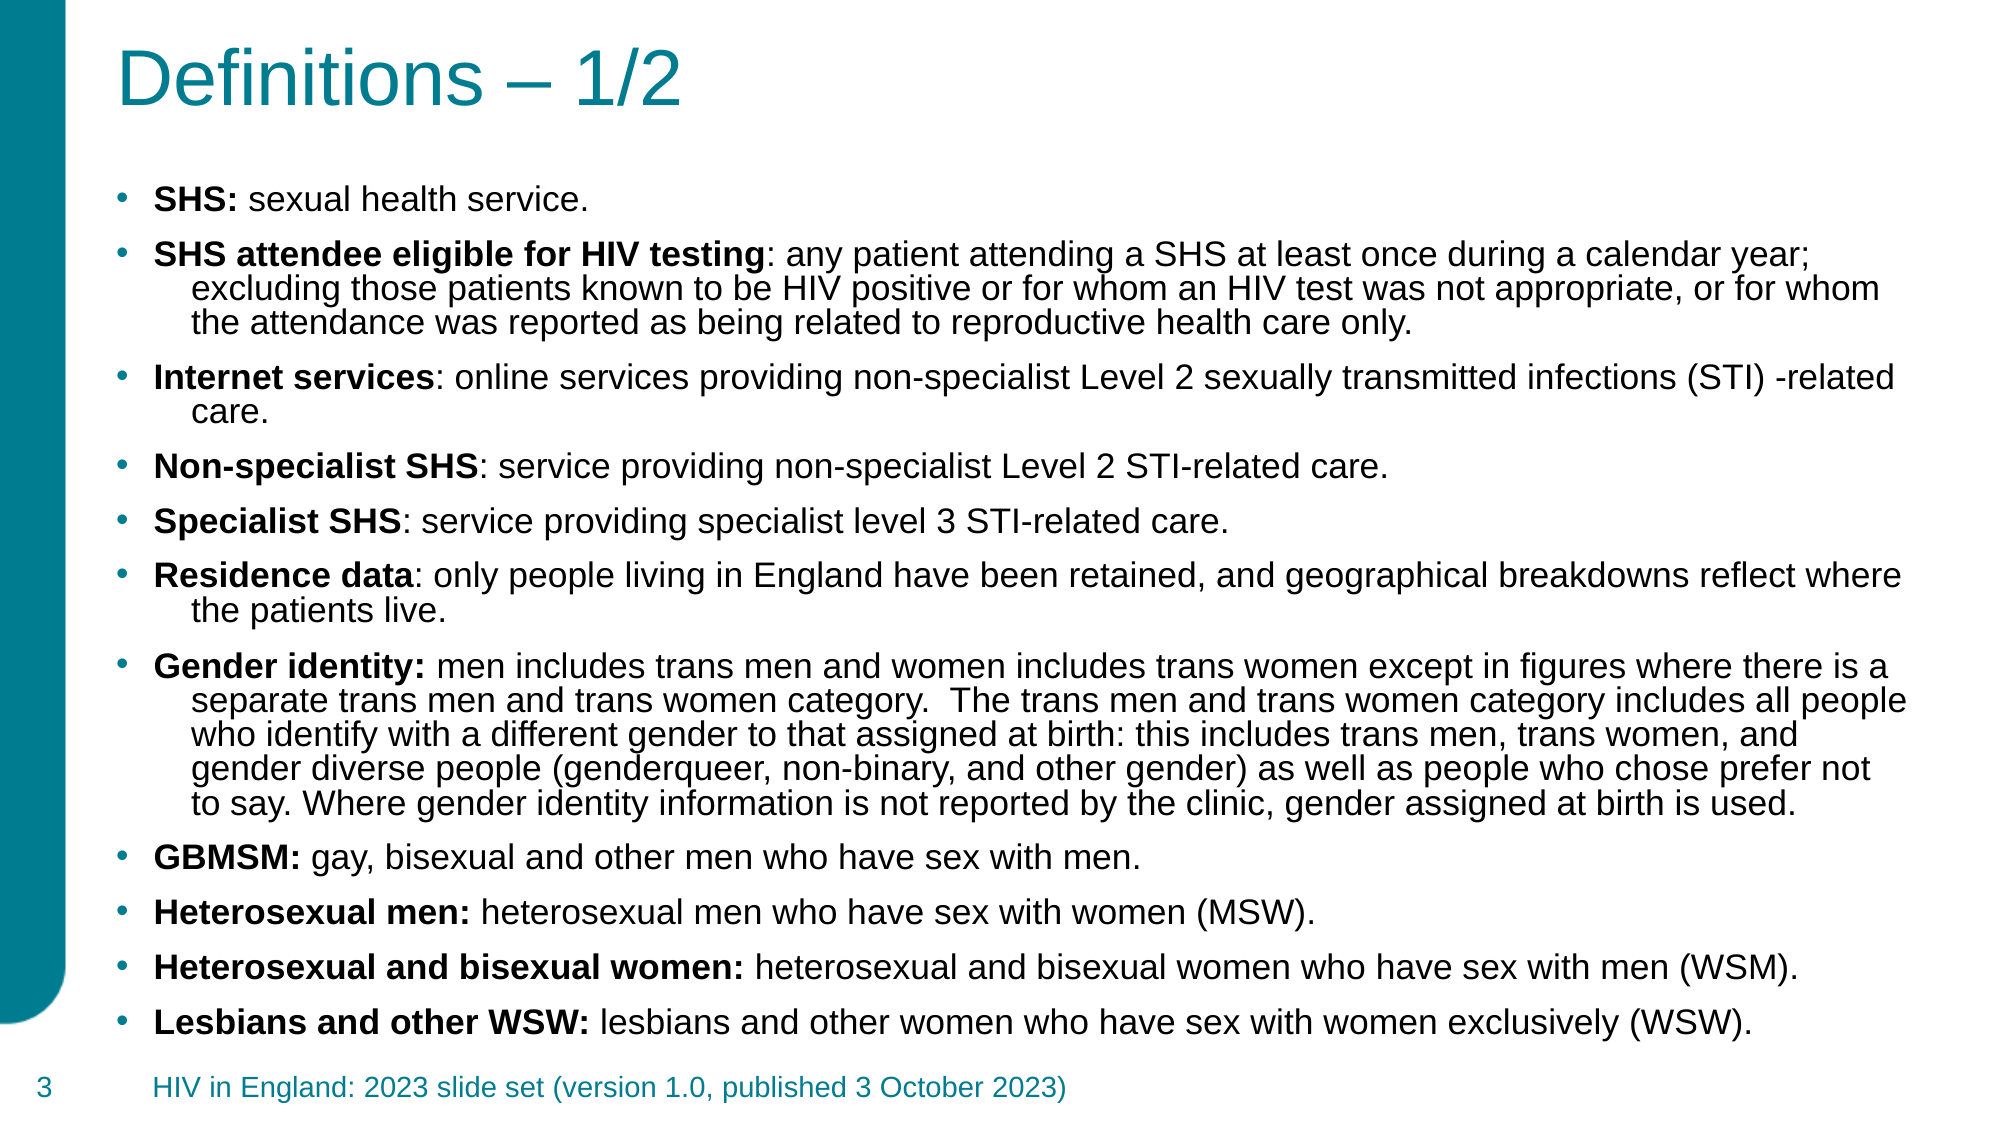

# Definitions – 1/2
SHS: sexual health service.
SHS attendee eligible for HIV testing: any patient attending a SHS at least once during a calendar year; excluding those patients known to be HIV positive or for whom an HIV test was not appropriate, or for whom the attendance was reported as being related to reproductive health care only.
Internet services: online services providing non-specialist Level 2 sexually transmitted infections (STI) -related care.
Non-specialist SHS: service providing non-specialist Level 2 STI-related care.
Specialist SHS: service providing specialist level 3 STI-related care.
Residence data: only people living in England have been retained, and geographical breakdowns reflect where the patients live.
Gender identity: men includes trans men and women includes trans women except in figures where there is a separate trans men and trans women category.  The trans men and trans women category includes all people who identify with a different gender to that assigned at birth: this includes trans men, trans women, and gender diverse people (genderqueer, non-binary, and other gender) as well as people who chose prefer not to say. Where gender identity information is not reported by the clinic, gender assigned at birth is used.
GBMSM: gay, bisexual and other men who have sex with men.
Heterosexual men: heterosexual men who have sex with women (MSW).
Heterosexual and bisexual women: heterosexual and bisexual women who have sex with men (WSM).
Lesbians and other WSW: lesbians and other women who have sex with women exclusively (WSW).
3
HIV in England: 2023 slide set (version 1.0, published 3 October 2023)